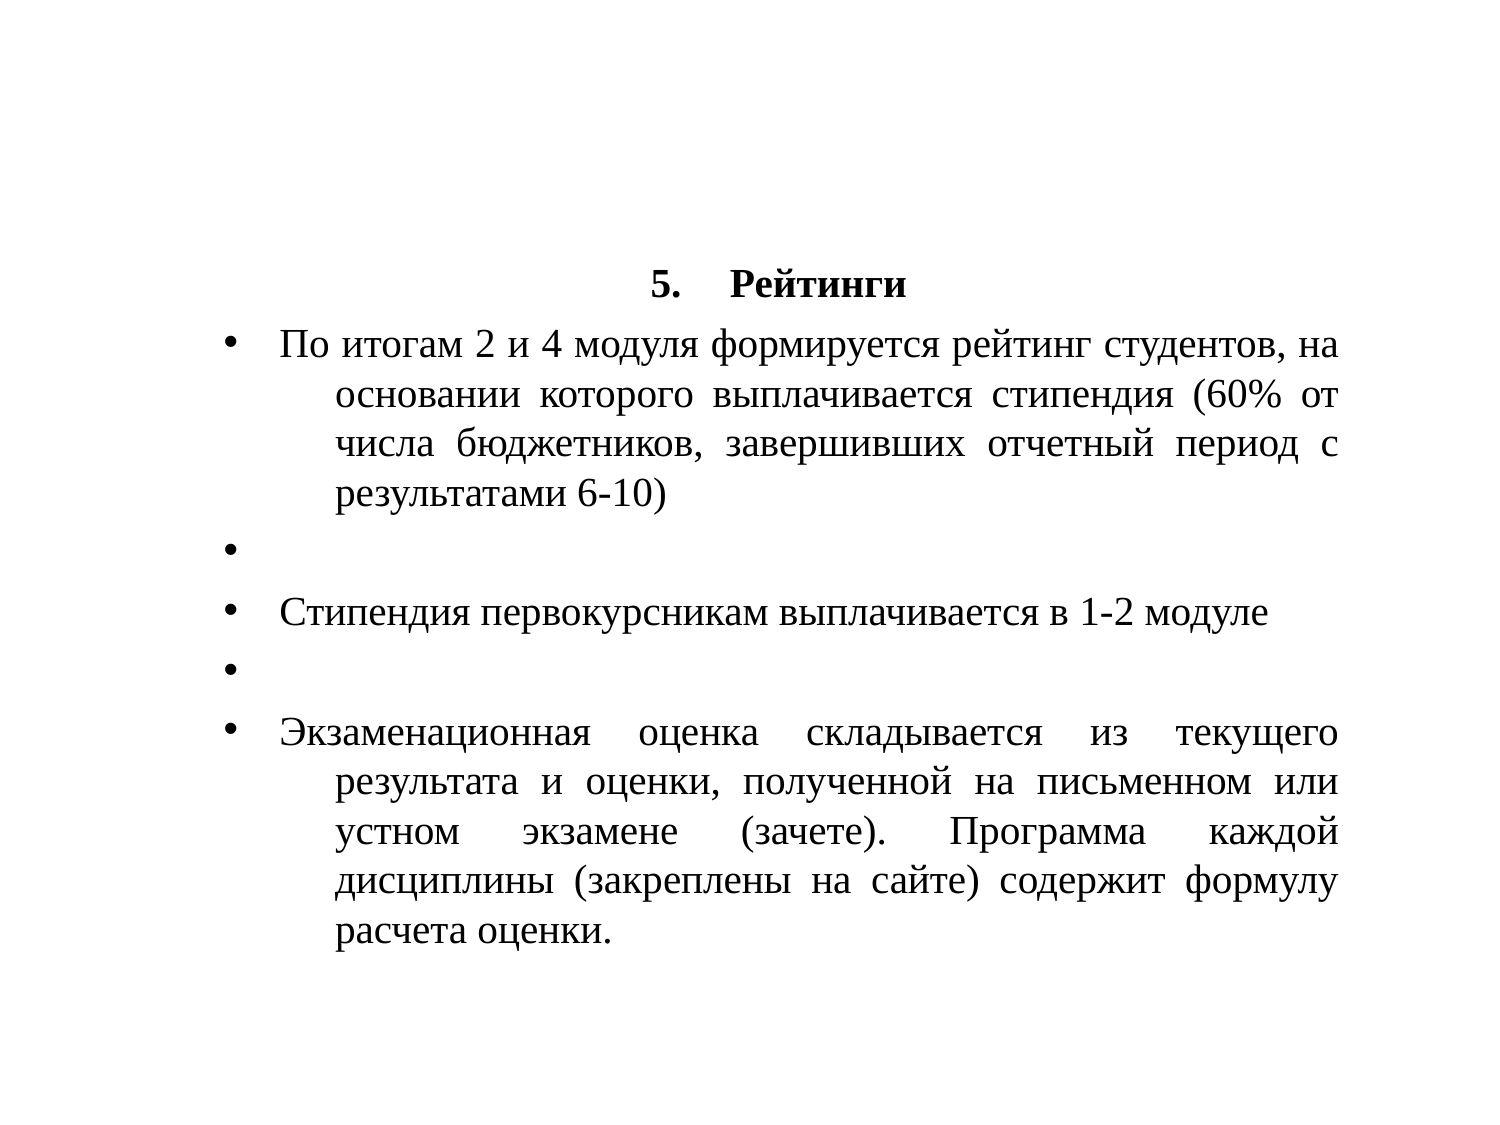

# Особенности обучения
Рейтинги
По итогам 2 и 4 модуля формируется рейтинг студентов, на основании которого выплачивается стипендия (60% от числа бюджетников, завершивших отчетный период с результатами 6-10)
Стипендия первокурсникам выплачивается в 1-2 модуле
Экзаменационная оценка складывается из текущего результата и оценки, полученной на письменном или устном экзамене (зачете). Программа каждой дисциплины (закреплены на сайте) содержит формулу расчета оценки.